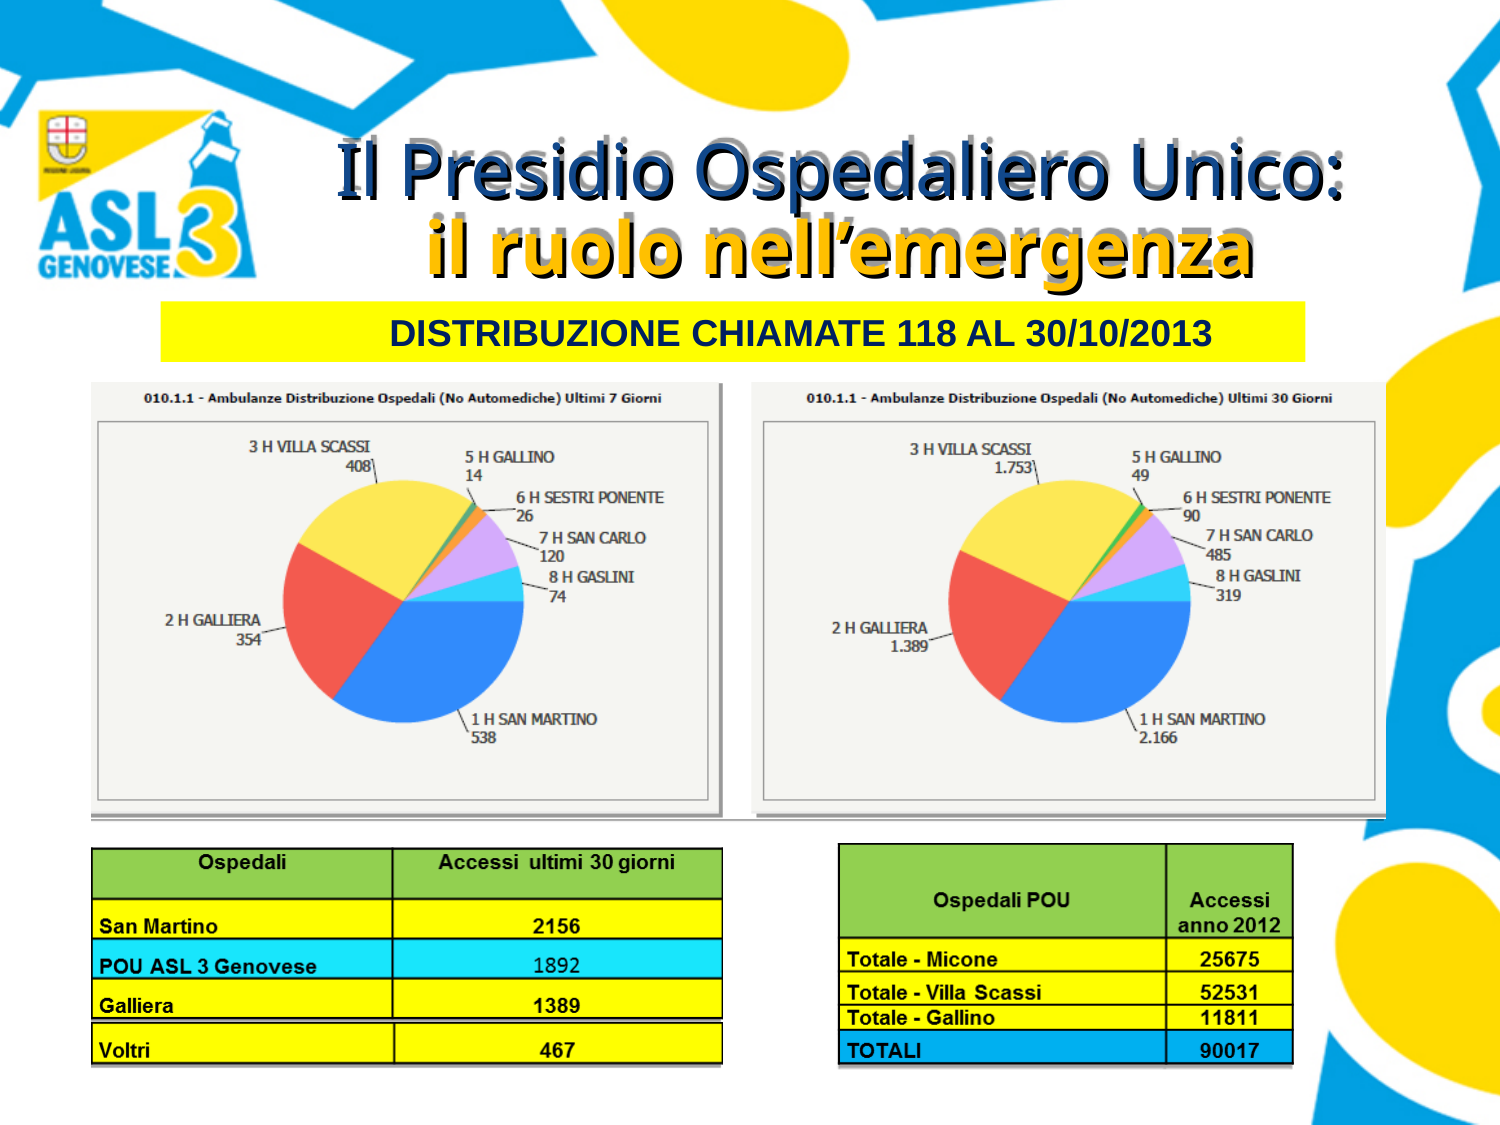

Il Presidio Ospedaliero Unico:
il ruolo nell’emergenza
 DISTRIBUZIONE CHIAMATE 118 AL 30/10/2013